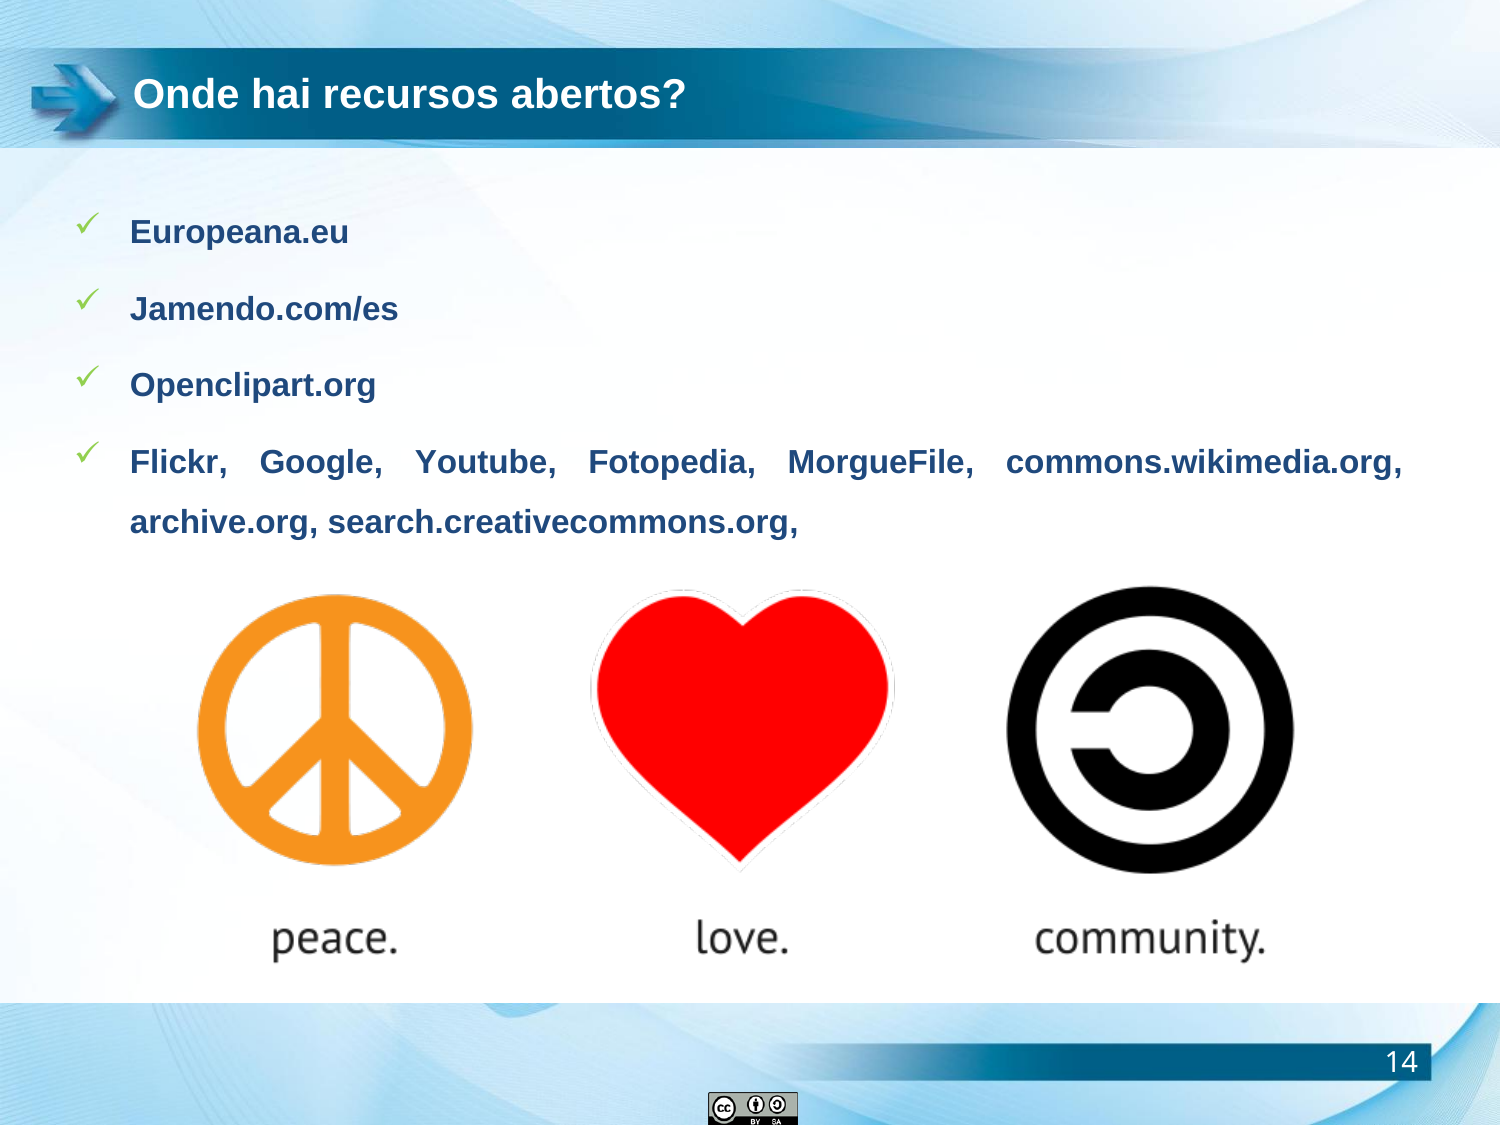

Onde hai recursos abertos?
Europeana.eu
Jamendo.com/es
Openclipart.org
Flickr, Google, Youtube, Fotopedia, MorgueFile, commons.wikimedia.org, archive.org, search.creativecommons.org,